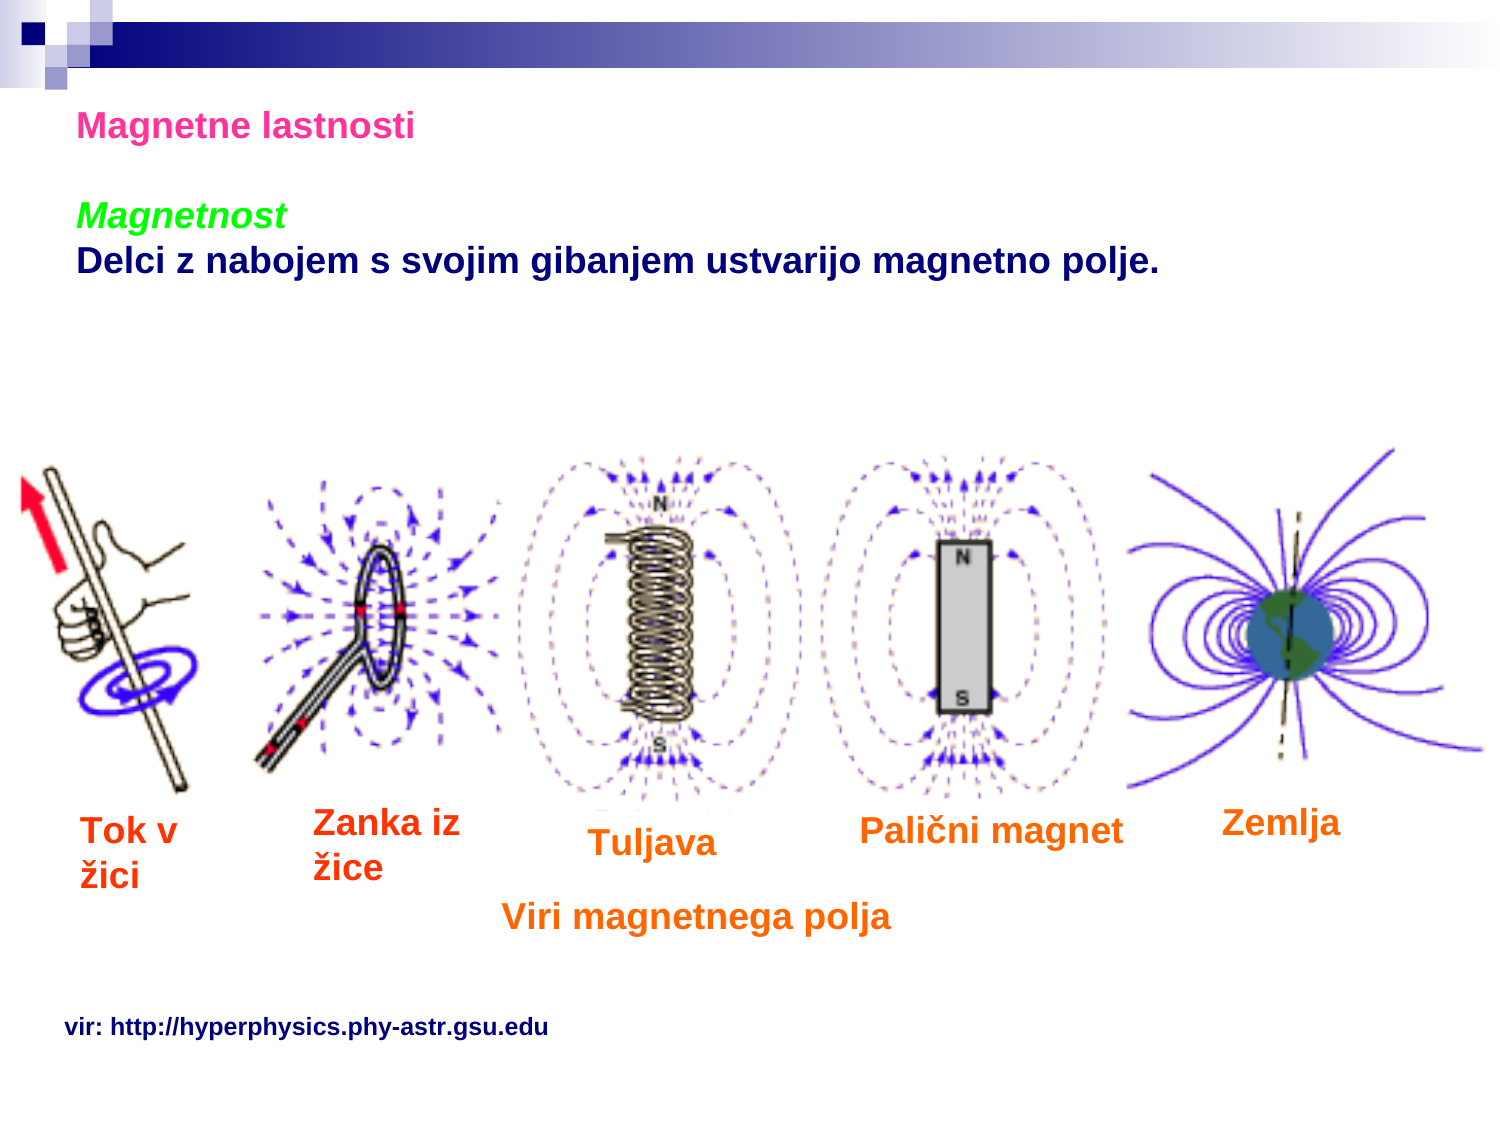

Magnetne lastnosti
Magnetnost
Delci z nabojem s svojim gibanjem ustvarijo magnetno polje.
Zanka iz
žice
Zemlja
Tok v
žici
Palični magnet
Tuljava
Viri magnetnega polja
vir: http://hyperphysics.phy-astr.gsu.edu